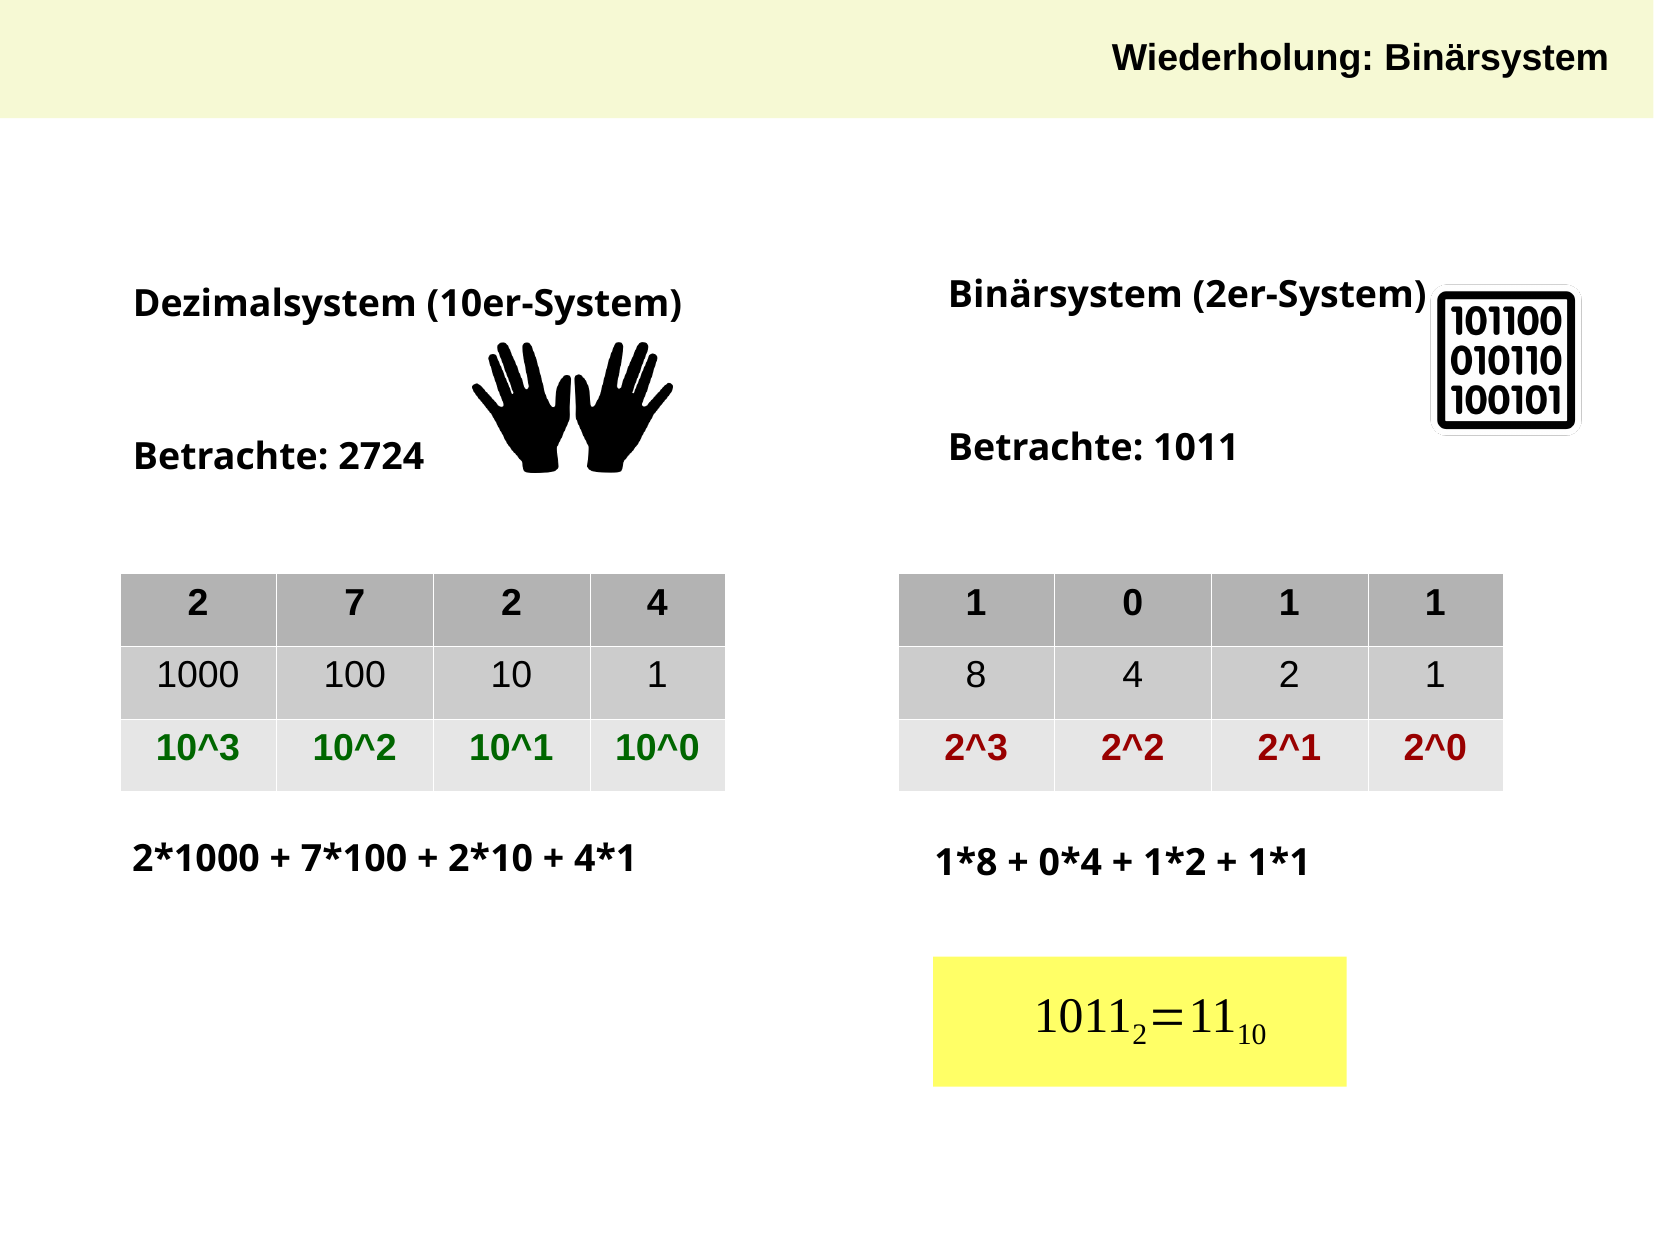

Wiederholung: Binärsystem
Binärsystem (2er-System)
Betrachte: 1011
Dezimalsystem (10er-System)
Betrachte: 2724
| 2 | 7 | 2 | 4 |
| --- | --- | --- | --- |
| 1000 | 100 | 10 | 1 |
| 10^3 | 10^2 | 10^1 | 10^0 |
| 1 | 0 | 1 | 1 |
| --- | --- | --- | --- |
| 8 | 4 | 2 | 1 |
| 2^3 | 2^2 | 2^1 | 2^0 |
1*8 + 0*4 + 1*2 + 1*1
2*1000 + 7*100 + 2*10 + 4*1